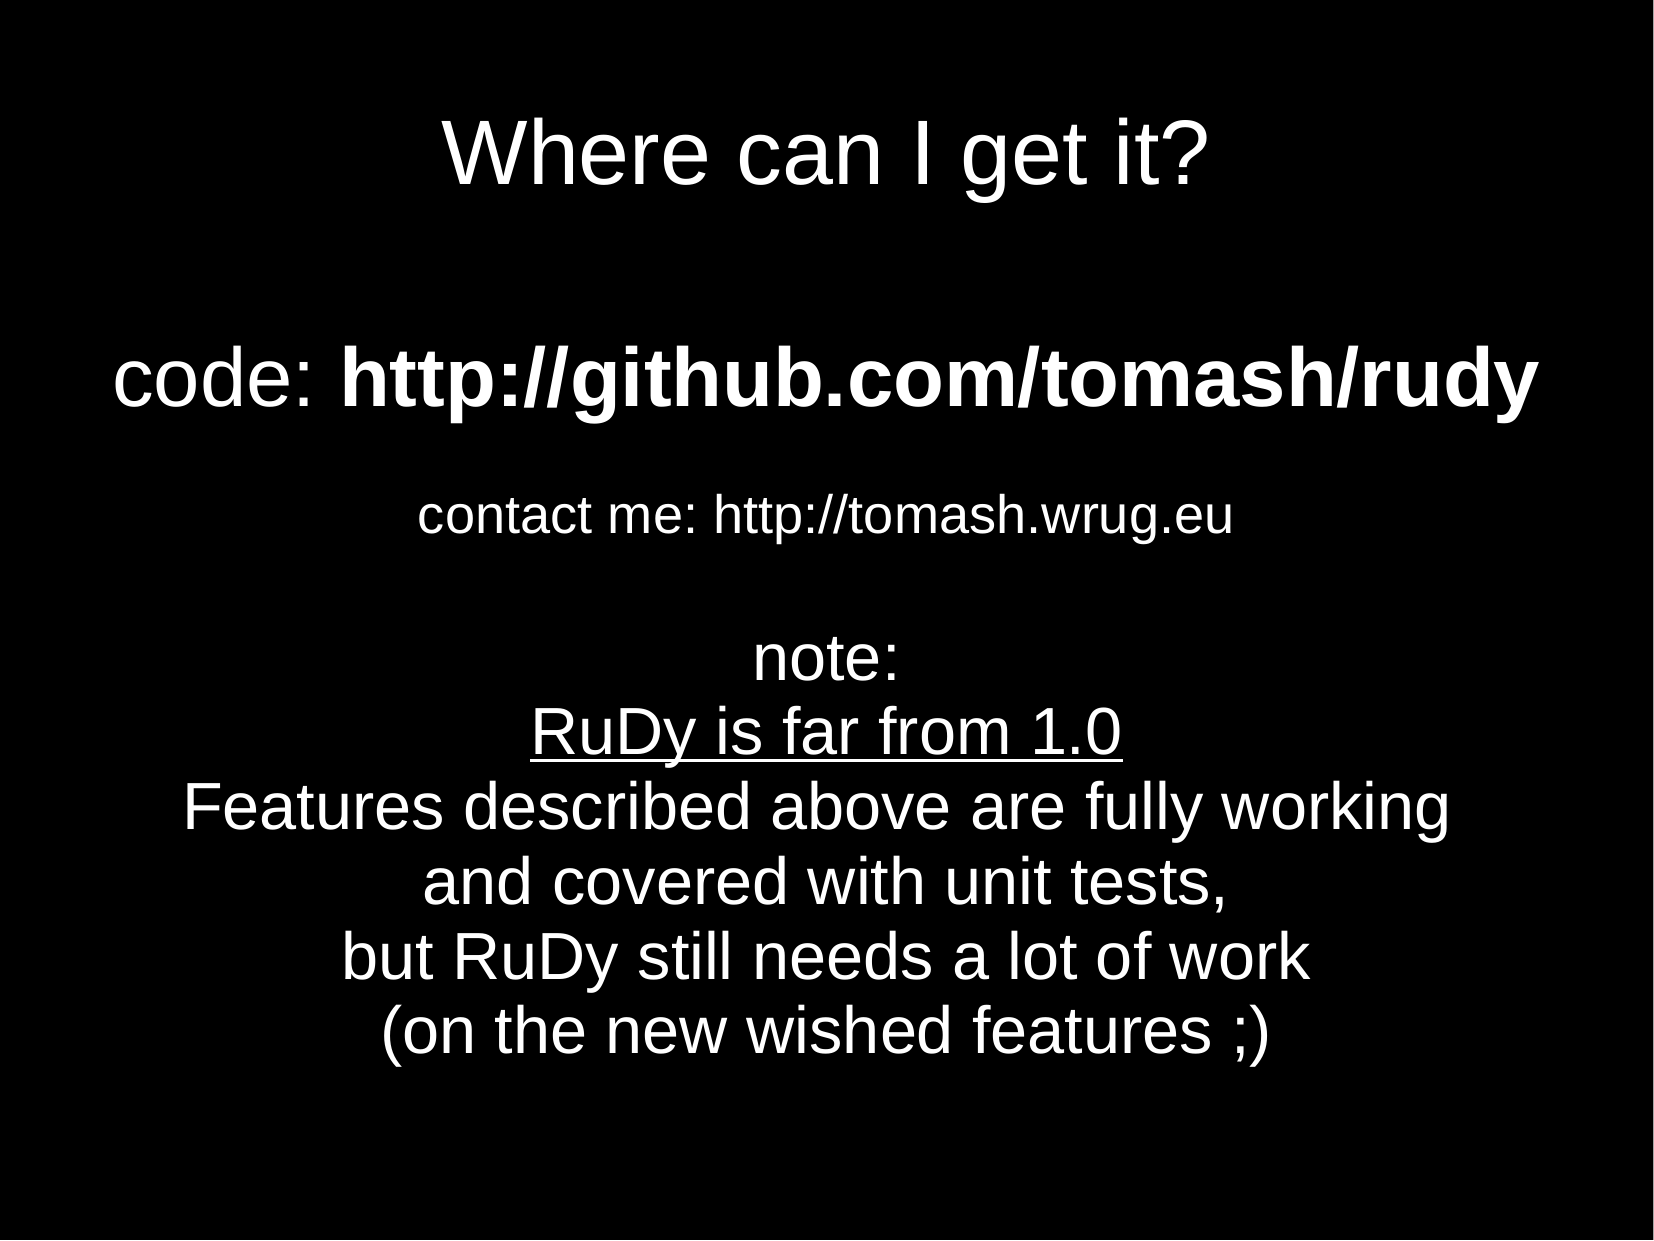

# Where can I get it?
code: http://github.com/tomash/rudy
contact me: http://tomash.wrug.eu
note:
RuDy is far from 1.0
Features described above are fully working
and covered with unit tests,
but RuDy still needs a lot of work
(on the new wished features ;)